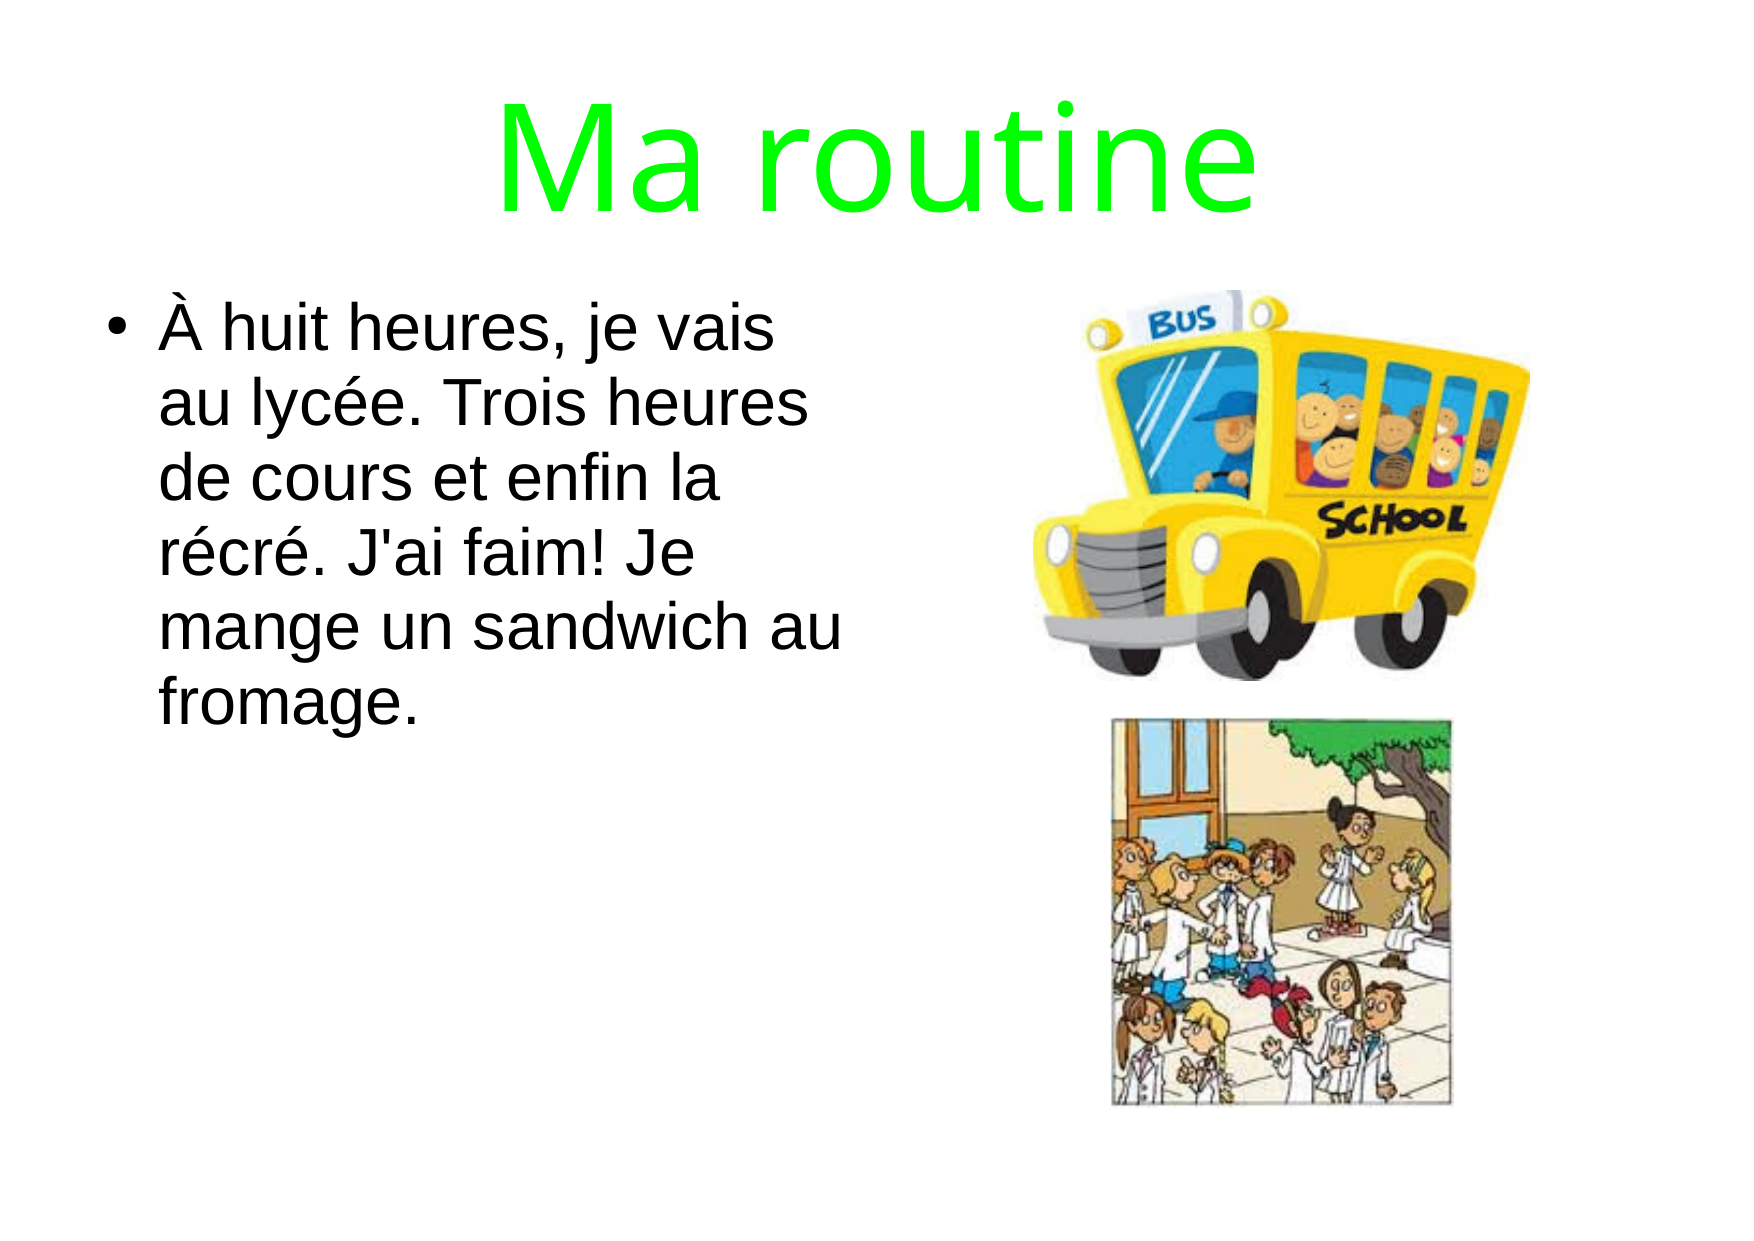

# Ma routine
À huit heures, je vais au lycée. Trois heures de cours et enfin la récré. J'ai faim! Je mange un sandwich au fromage.